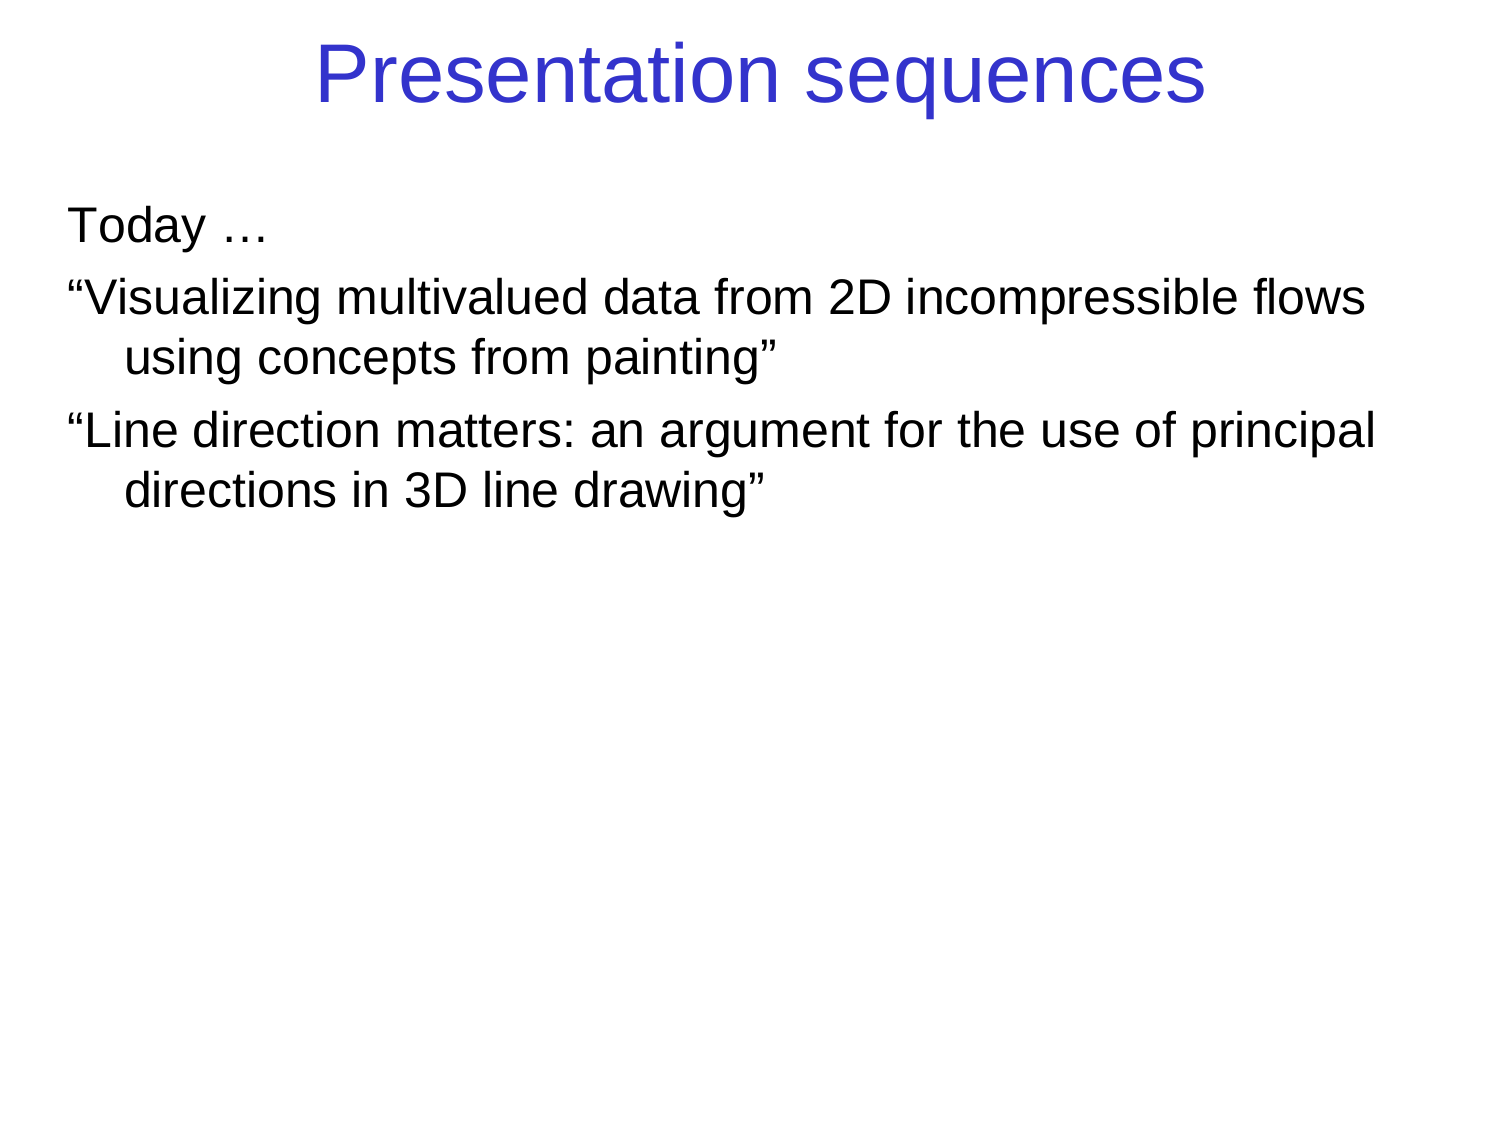

# Presentation sequences
Today …
“Visualizing multivalued data from 2D incompressible flows using concepts from painting”
“Line direction matters: an argument for the use of principal directions in 3D line drawing”